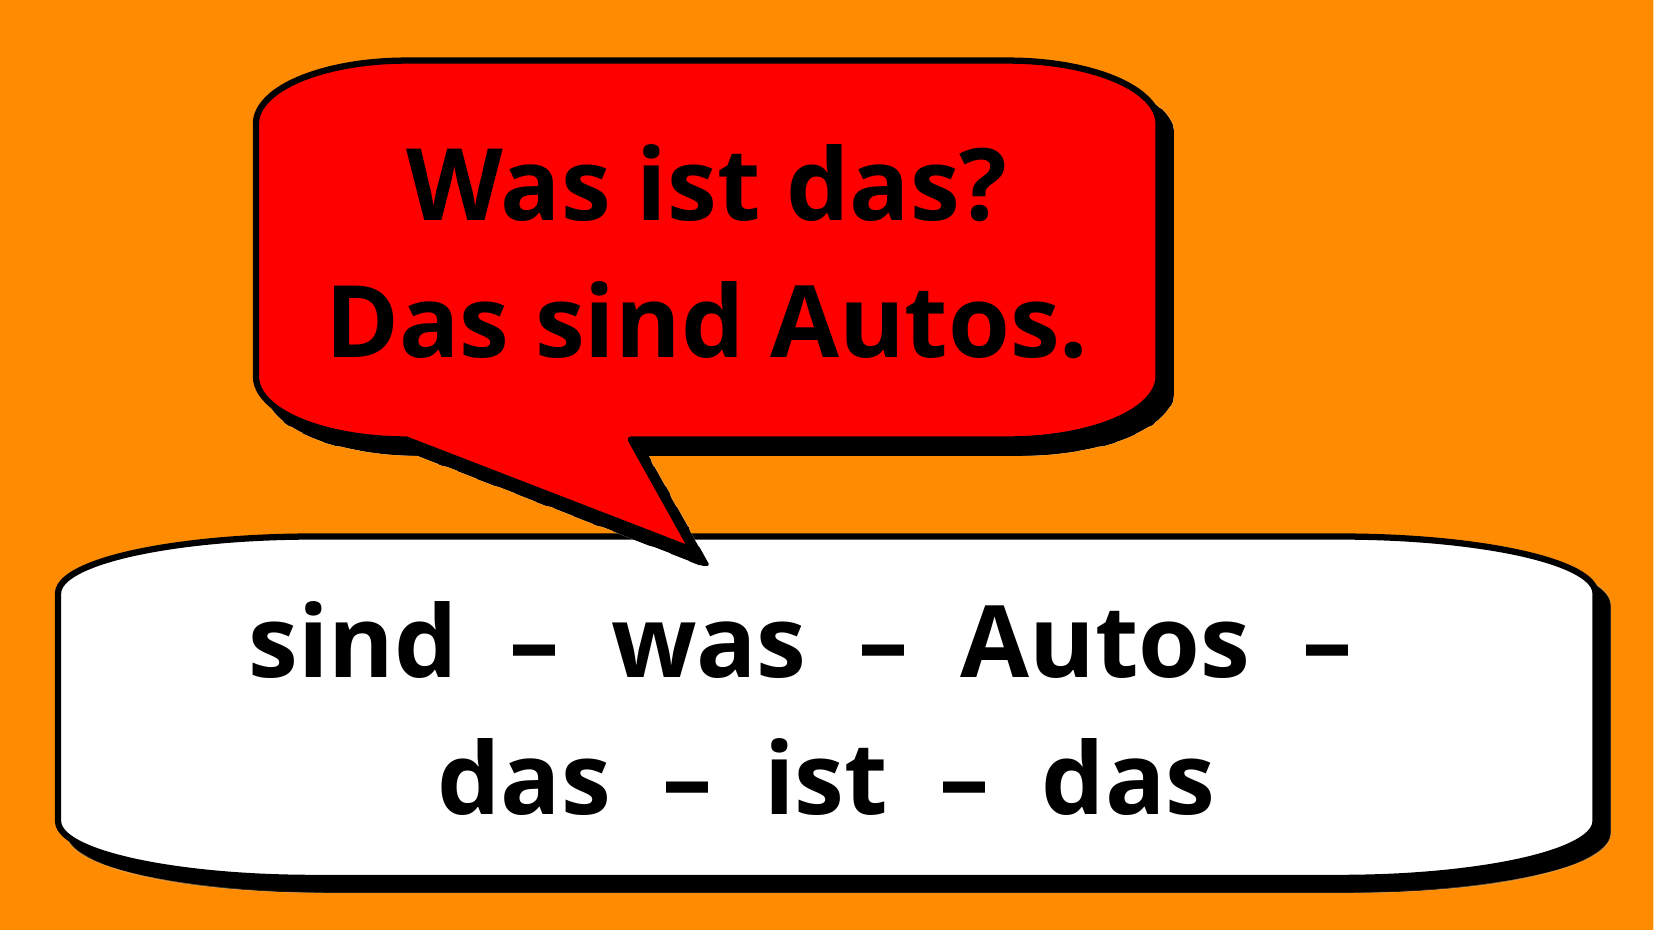

Was ist das?
Das sind Autos.
sind – was – Autos –
das – ist – das